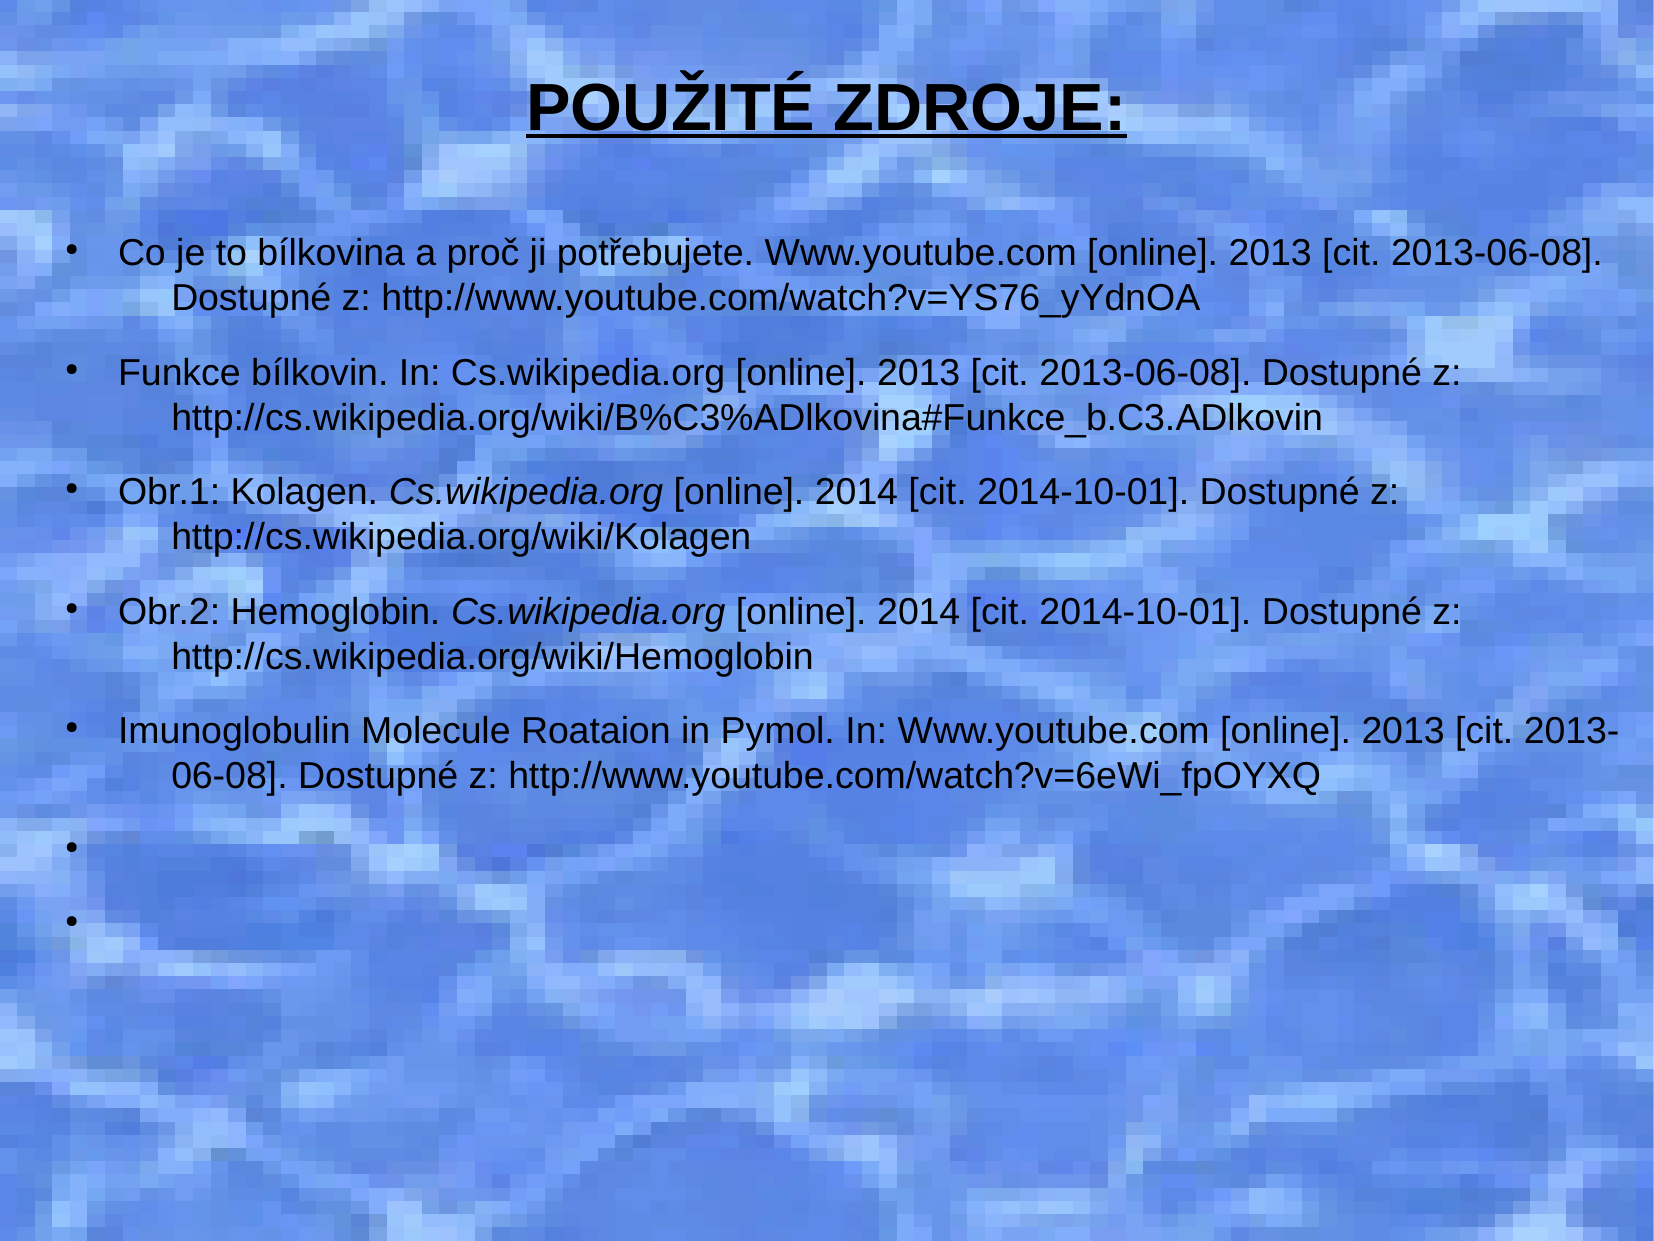

# POUŽITÉ ZDROJE:
Co je to bílkovina a proč ji potřebujete. Www.youtube.com [online]. 2013 [cit. 2013-06-08]. Dostupné z: http://www.youtube.com/watch?v=YS76_yYdnOA
Funkce bílkovin. In: Cs.wikipedia.org [online]. 2013 [cit. 2013-06-08]. Dostupné z: http://cs.wikipedia.org/wiki/B%C3%ADlkovina#Funkce_b.C3.ADlkovin
Obr.1: Kolagen. Cs.wikipedia.org [online]. 2014 [cit. 2014-10-01]. Dostupné z: http://cs.wikipedia.org/wiki/Kolagen
Obr.2: Hemoglobin. Cs.wikipedia.org [online]. 2014 [cit. 2014-10-01]. Dostupné z: http://cs.wikipedia.org/wiki/Hemoglobin
Imunoglobulin Molecule Roataion in Pymol. In: Www.youtube.com [online]. 2013 [cit. 2013-06-08]. Dostupné z: http://www.youtube.com/watch?v=6eWi_fpOYXQ